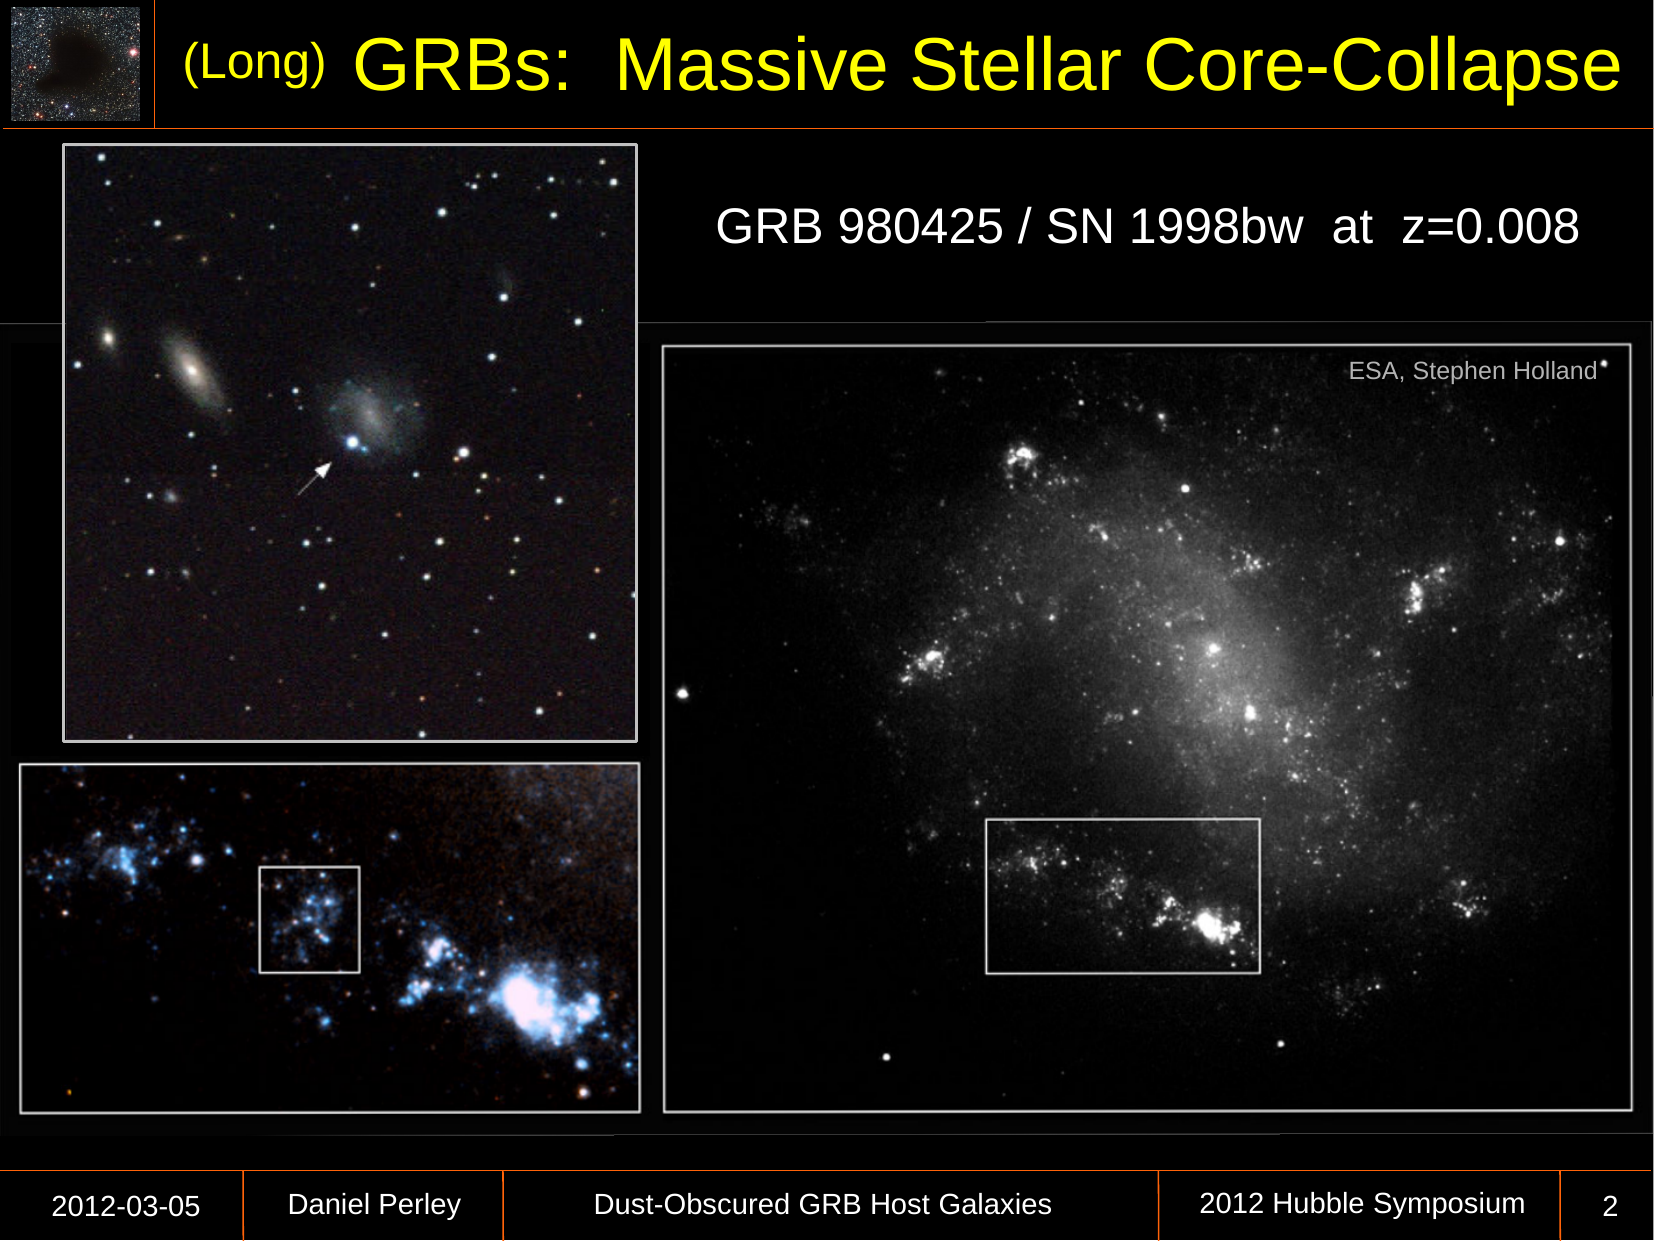

# GRBs: Massive Stellar Core-Collapse
(Long)
GRB 980425 / SN 1998bw at z=0.008
ESA, Stephen Holland
2012-03-05
2